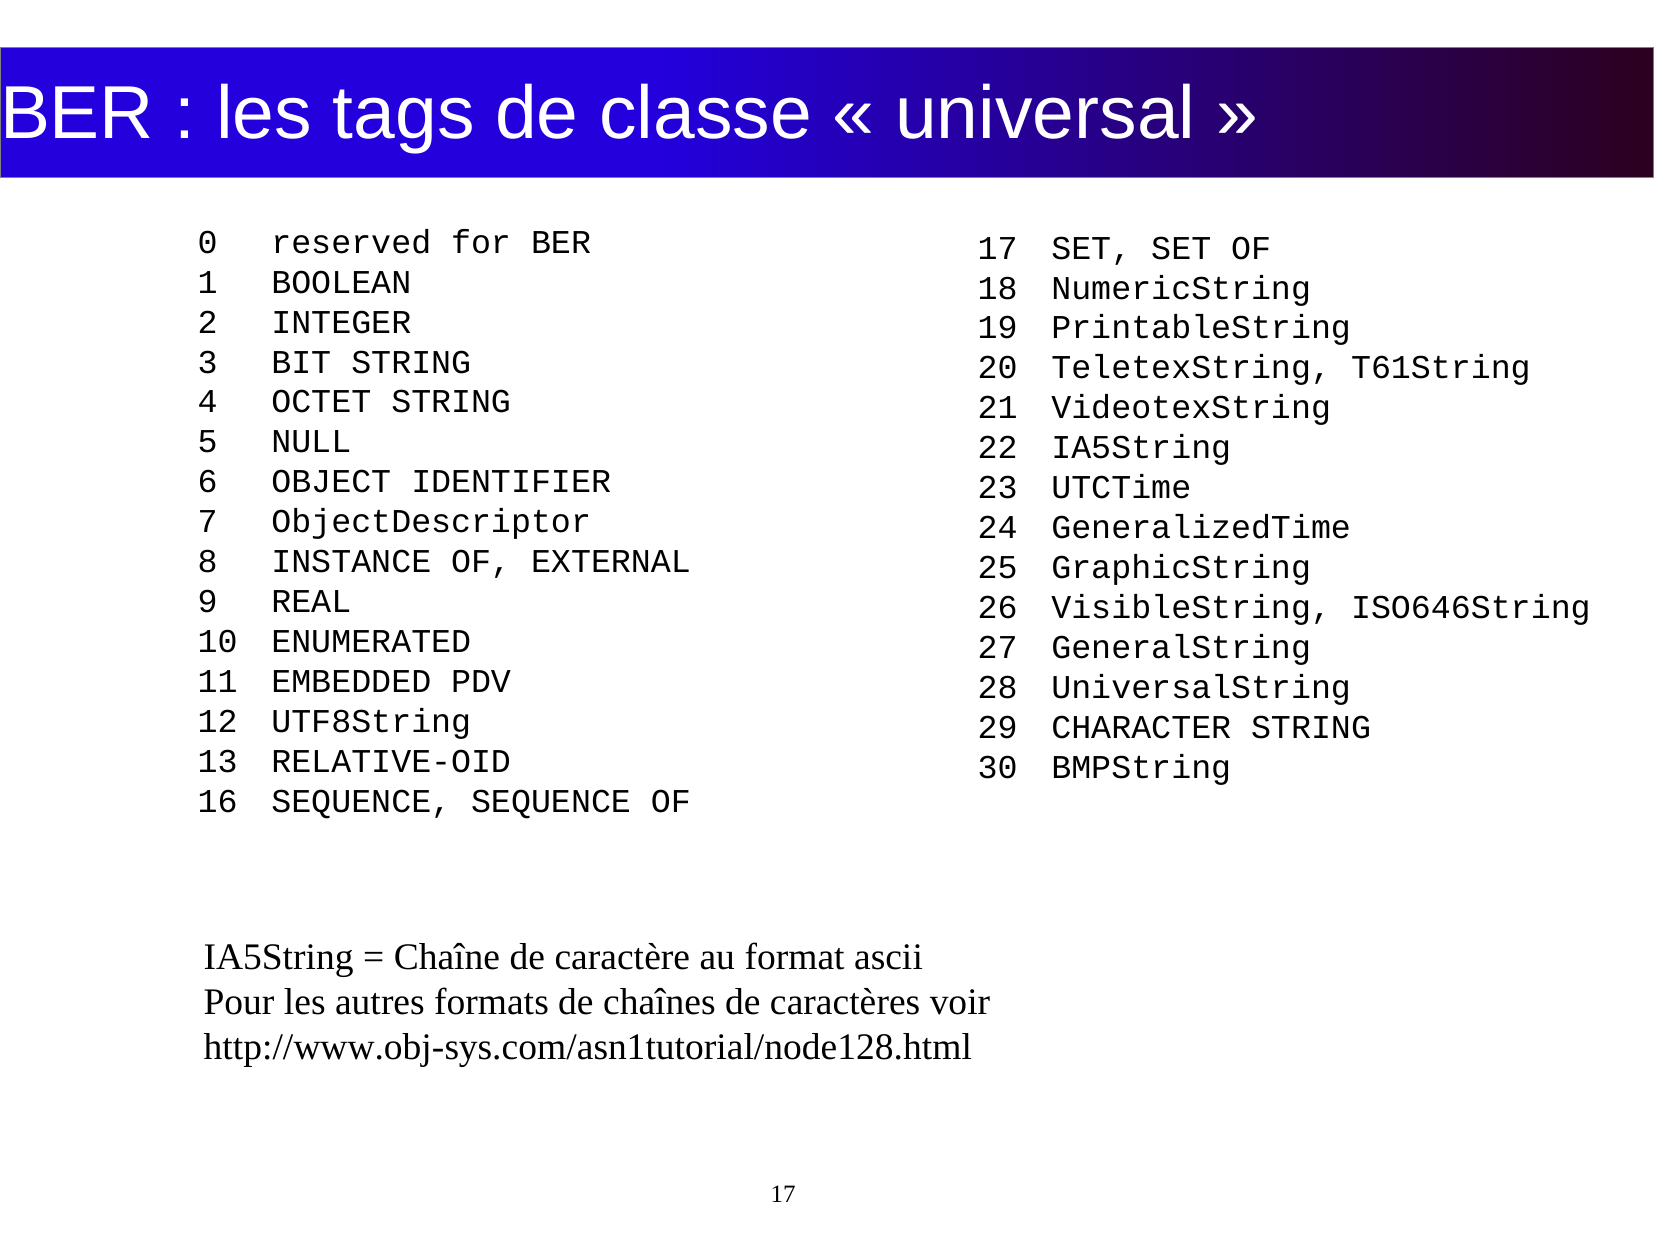

# BER : les tags de classe « universal »
0 	reserved for BER
1 	BOOLEAN
2 	INTEGER
3 	BIT STRING
4 	OCTET STRING
5 	NULL
6 	OBJECT IDENTIFIER
7 	ObjectDescriptor
8 	INSTANCE OF, EXTERNAL
9 	REAL
10 	ENUMERATED
11 	EMBEDDED PDV
12 	UTF8String
13 	RELATIVE-OID
16 	SEQUENCE, SEQUENCE OF
17 	SET, SET OF
18 	NumericString
19 	PrintableString
20 	TeletexString, T61String
21 	VideotexString
22 	IA5String
23 	UTCTime
24 	GeneralizedTime
25 	GraphicString
26 	VisibleString, ISO646String
27 	GeneralString
28 	UniversalString
29 	CHARACTER STRING
30 	BMPString
IA5String = Chaîne de caractère au format ascii
Pour les autres formats de chaînes de caractères voir
http://www.obj-sys.com/asn1tutorial/node128.html